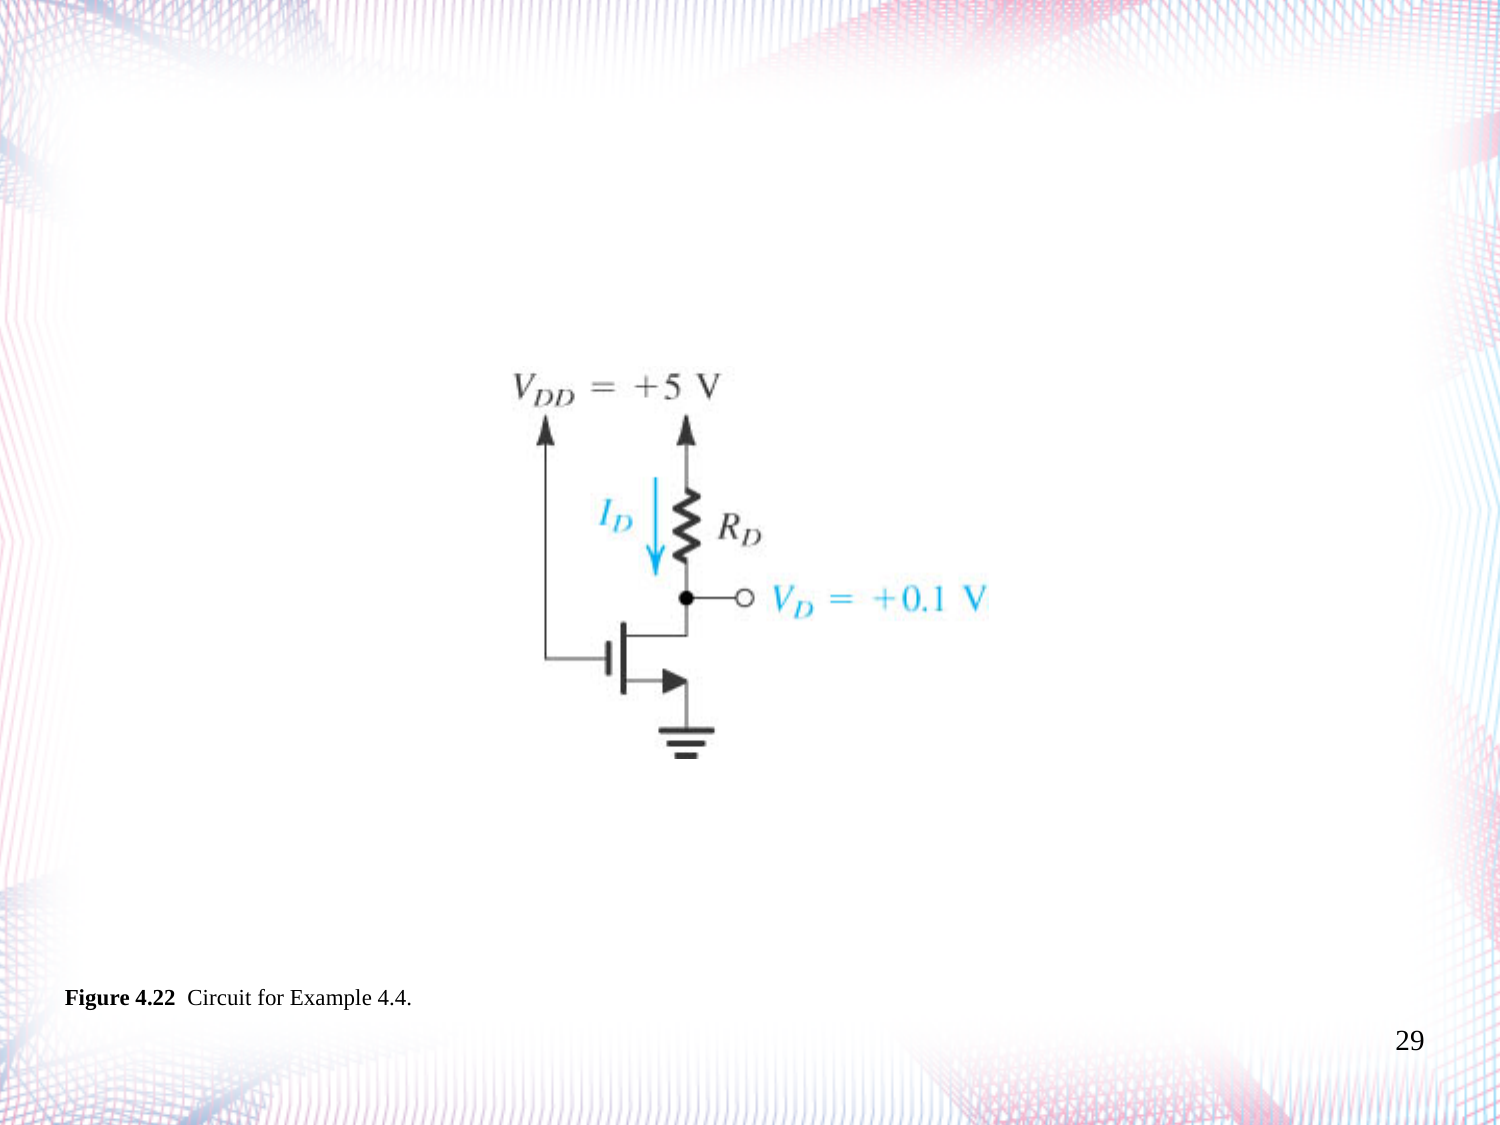

Figure 4.22 Circuit for Example 4.4.
29